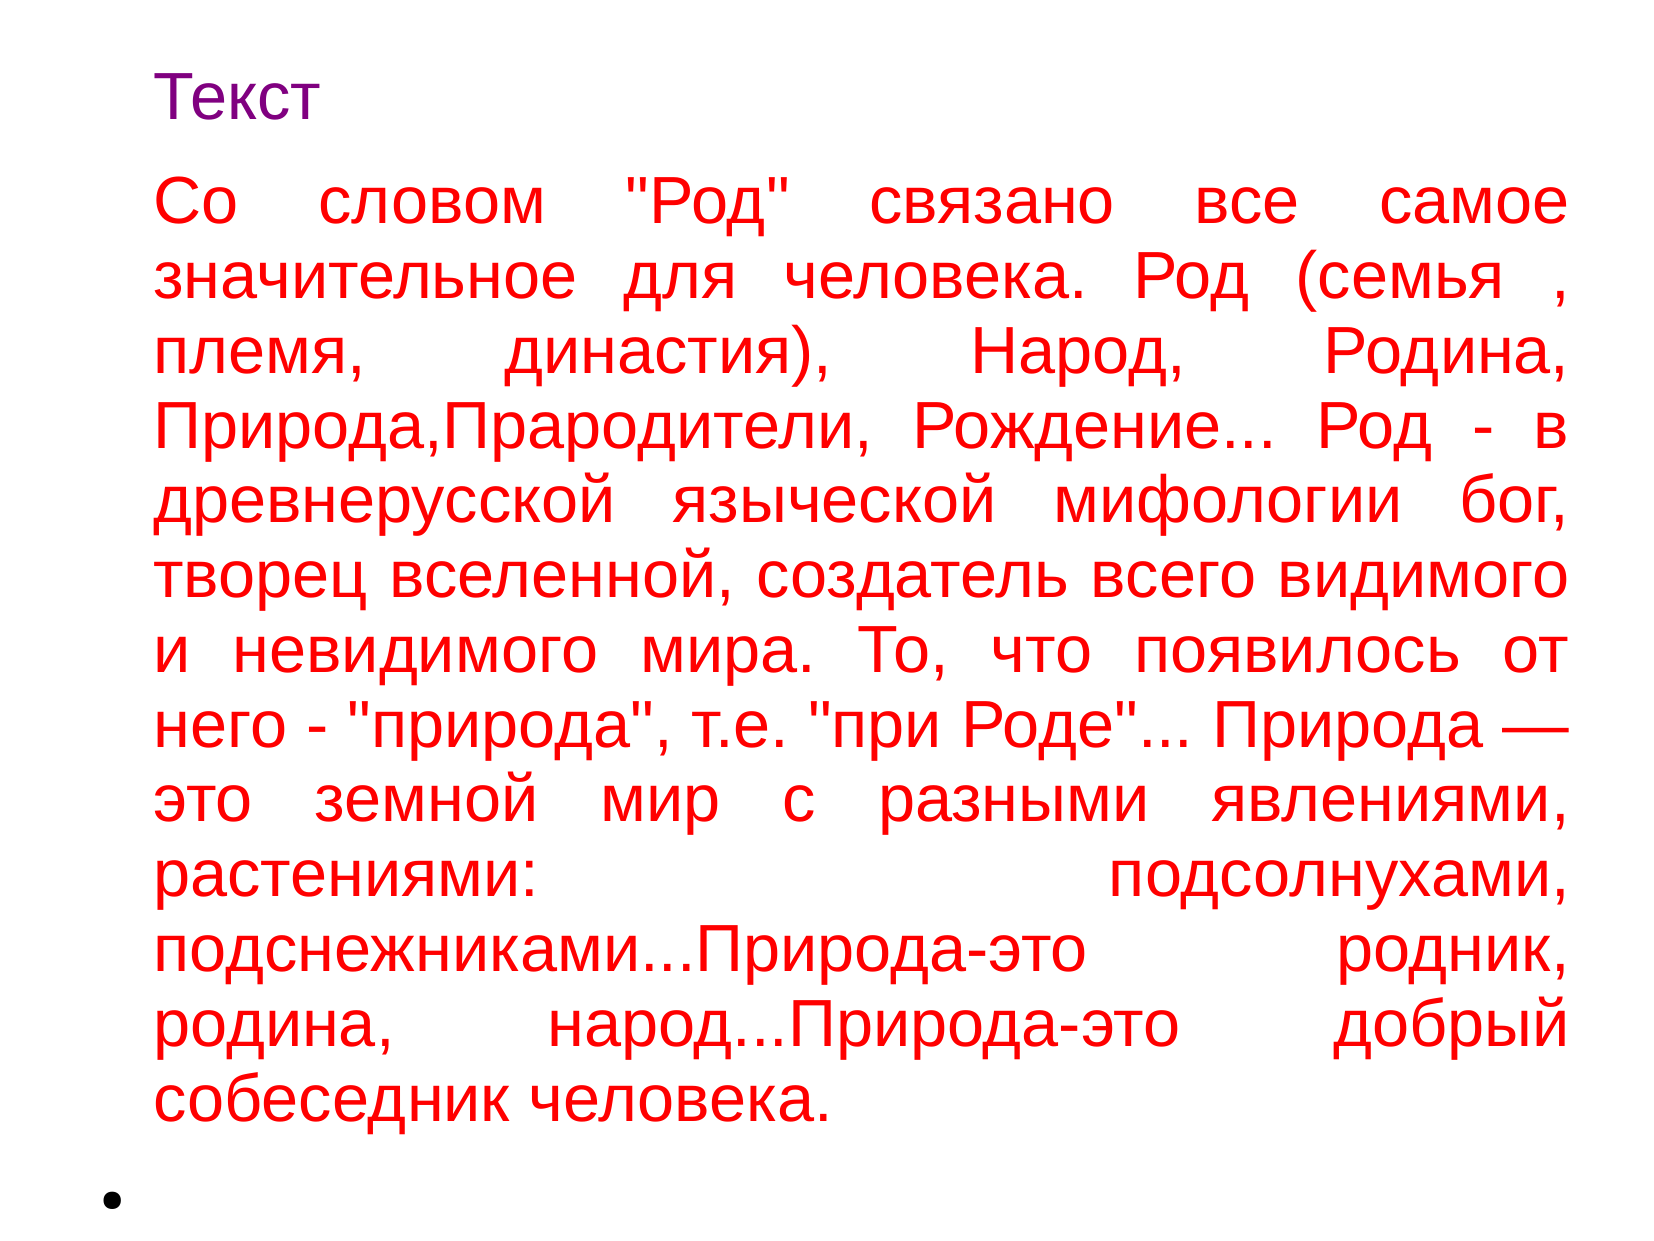

# Текст
Со словом "Род" связано все самое значительное для человека. Род (семья , племя, династия), Народ, Родина, Природа,Прародители, Рождение... Род - в древнерусской языческой мифологии бог, творец вселенной, создатель всего видимого и невидимого мира. То, что появилось от него - "природа", т.е. "при Роде"... Природа — это земной мир с разными явлениями, растениями: подсолнухами, подснежниками...Природа-это родник, родина, народ...Природа-это добрый собеседник человека.